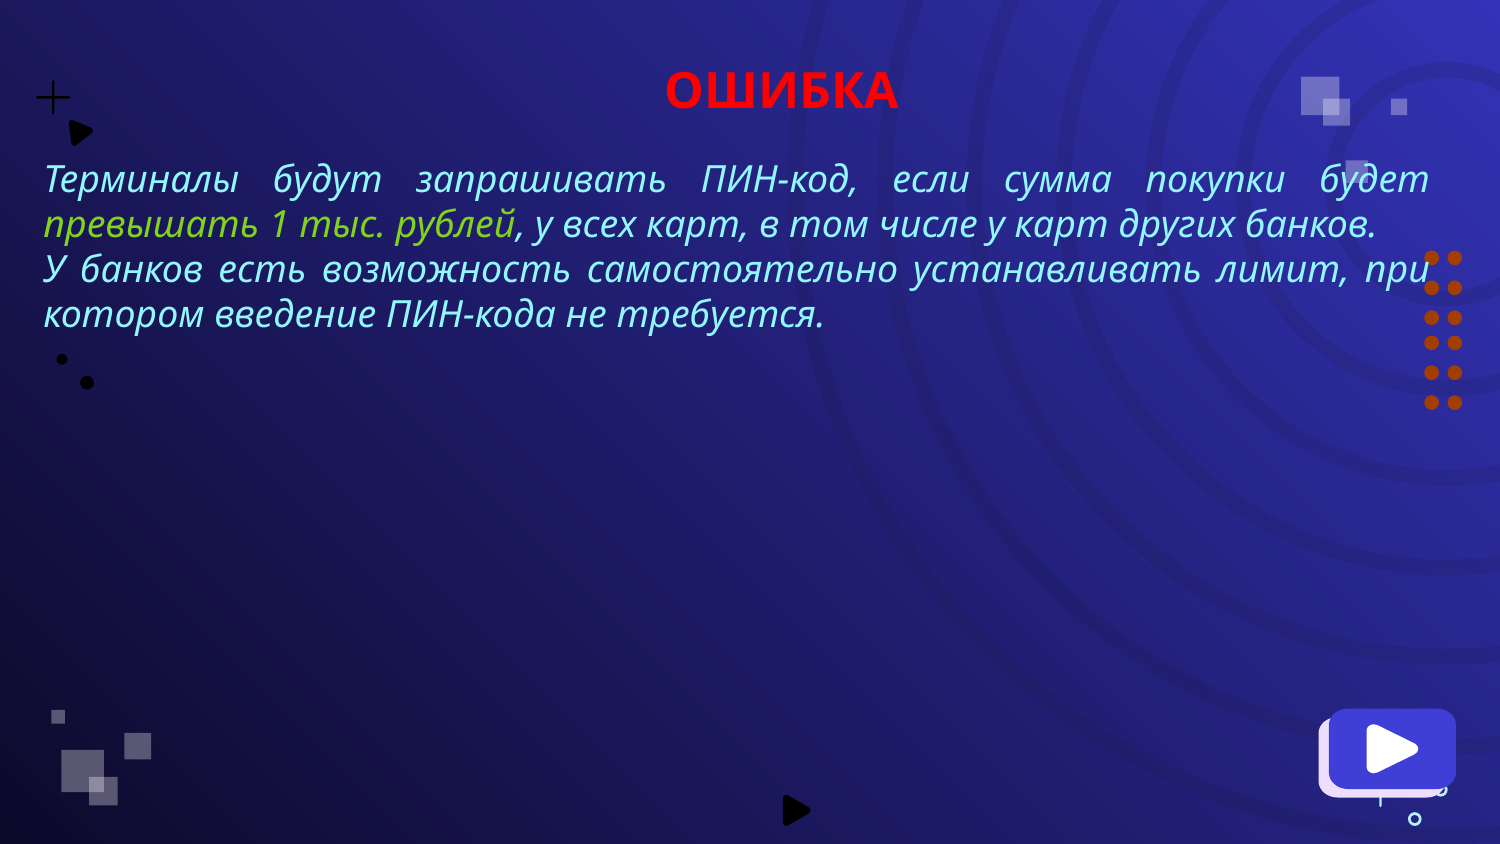

# ОШИБКА
Терминалы будут запрашивать ПИН-код, если сумма покупки будет превышать 1 тыс. рублей, у всех карт, в том числе у карт других банков.
У банков есть возможность самостоятельно устанавливать лимит, при котором введение ПИН-кода не требуется.